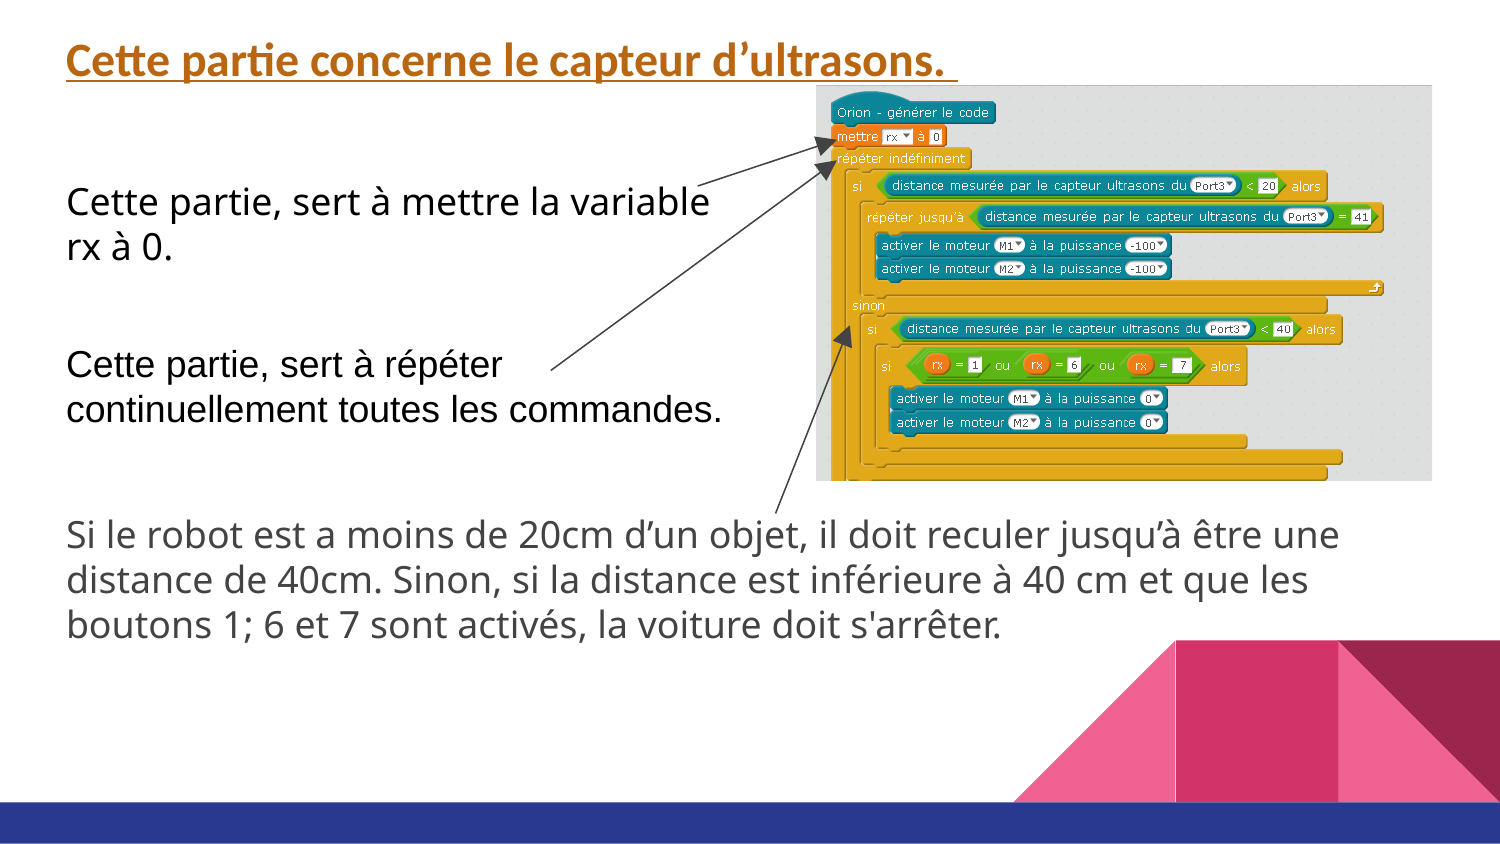

# Cette partie concerne le capteur d’ultrasons.
Si le robot est a moins de 20cm d’un objet, il doit reculer jusqu’à être une distance de 40cm. Sinon, si la distance est inférieure à 40 cm et que les boutons 1; 6 et 7 sont activés, la voiture doit s'arrêter.
Cette partie, sert à mettre la variable rx à 0.
Cette partie, sert à répéter continuellement toutes les commandes.